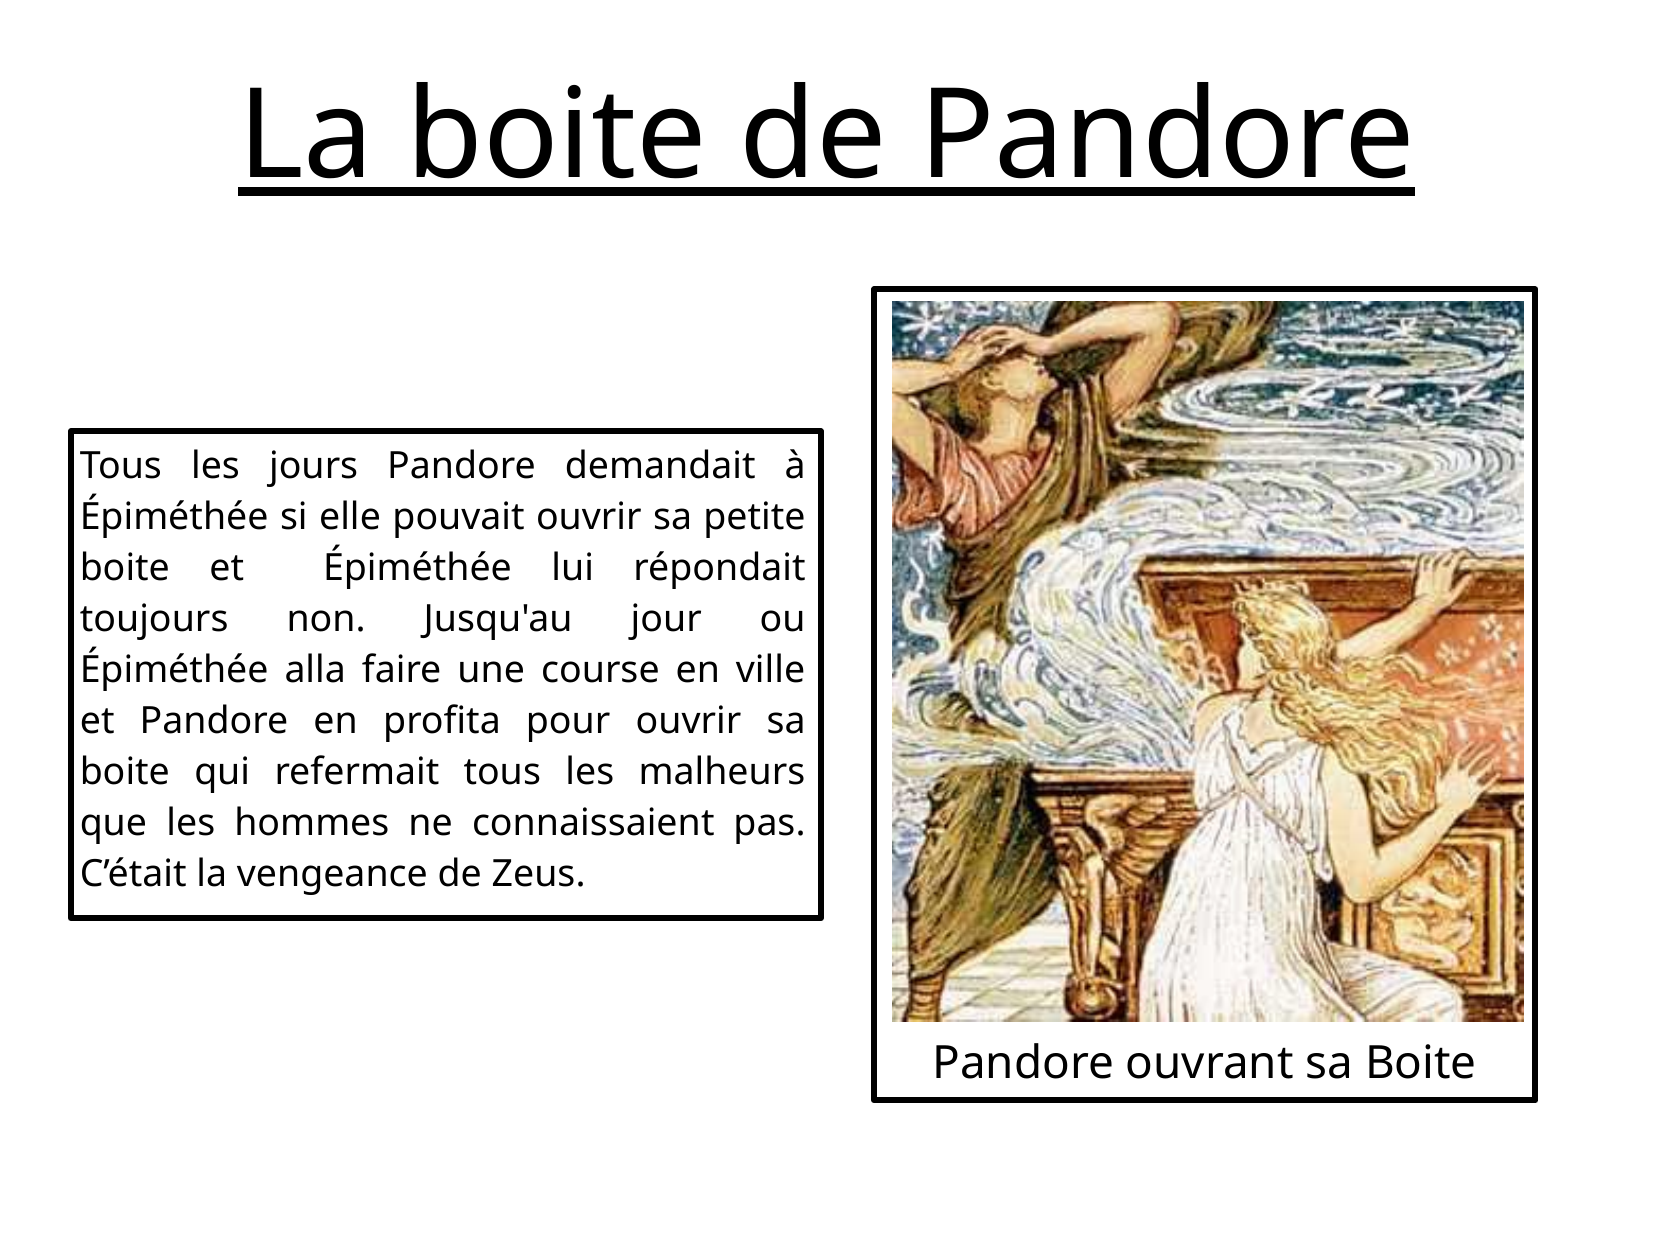

# La boite de Pandore
Pandore ouvrant sa Boite
Tous les jours Pandore demandait à Épiméthée si elle pouvait ouvrir sa petite boite et Épiméthée lui répondait toujours non. Jusqu'au jour ou Épiméthée alla faire une course en ville et Pandore en profita pour ouvrir sa boite qui refermait tous les malheurs que les hommes ne connaissaient pas. C’était la vengeance de Zeus.